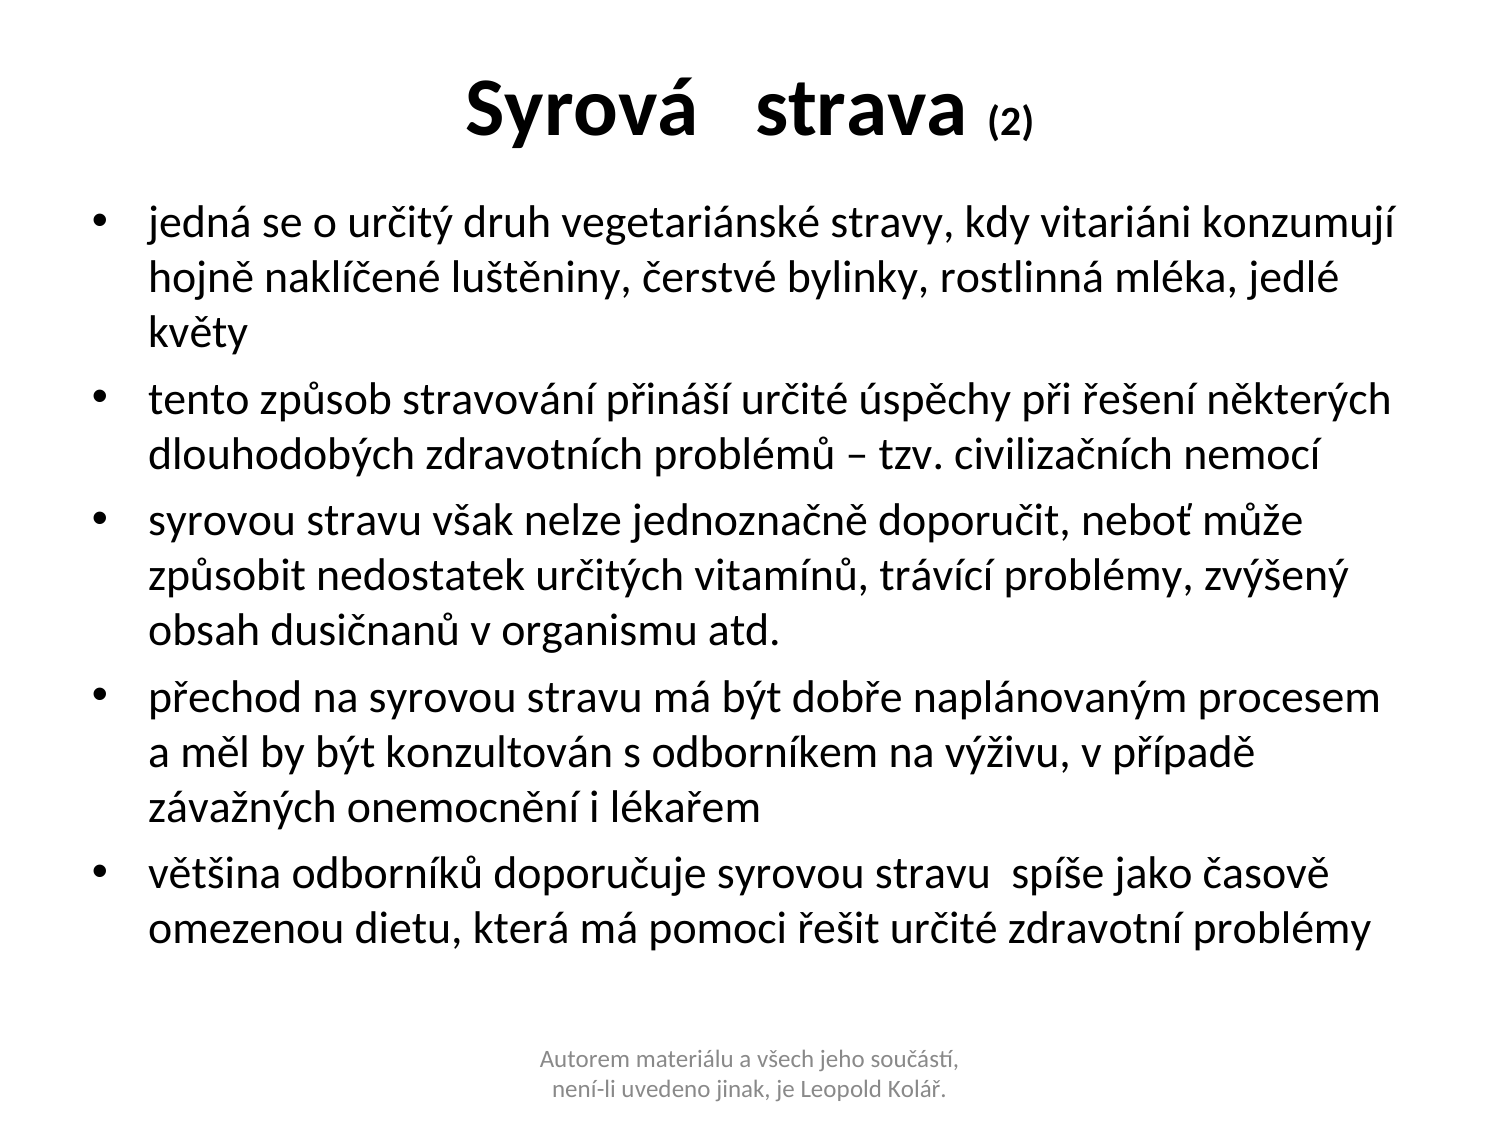

# Syrová strava (2)
jedná se o určitý druh vegetariánské stravy, kdy vitariáni konzumují hojně naklíčené luštěniny, čerstvé bylinky, rostlinná mléka, jedlé květy
tento způsob stravování přináší určité úspěchy při řešení některých dlouhodobých zdravotních problémů – tzv. civilizačních nemocí
syrovou stravu však nelze jednoznačně doporučit, neboť může způsobit nedostatek určitých vitamínů, trávící problémy, zvýšený obsah dusičnanů v organismu atd.
přechod na syrovou stravu má být dobře naplánovaným procesem a měl by být konzultován s odborníkem na výživu, v případě závažných onemocnění i lékařem
většina odborníků doporučuje syrovou stravu spíše jako časově omezenou dietu, která má pomoci řešit určité zdravotní problémy
Autorem materiálu a všech jeho součástí, není-li uvedeno jinak, je Leopold Kolář.